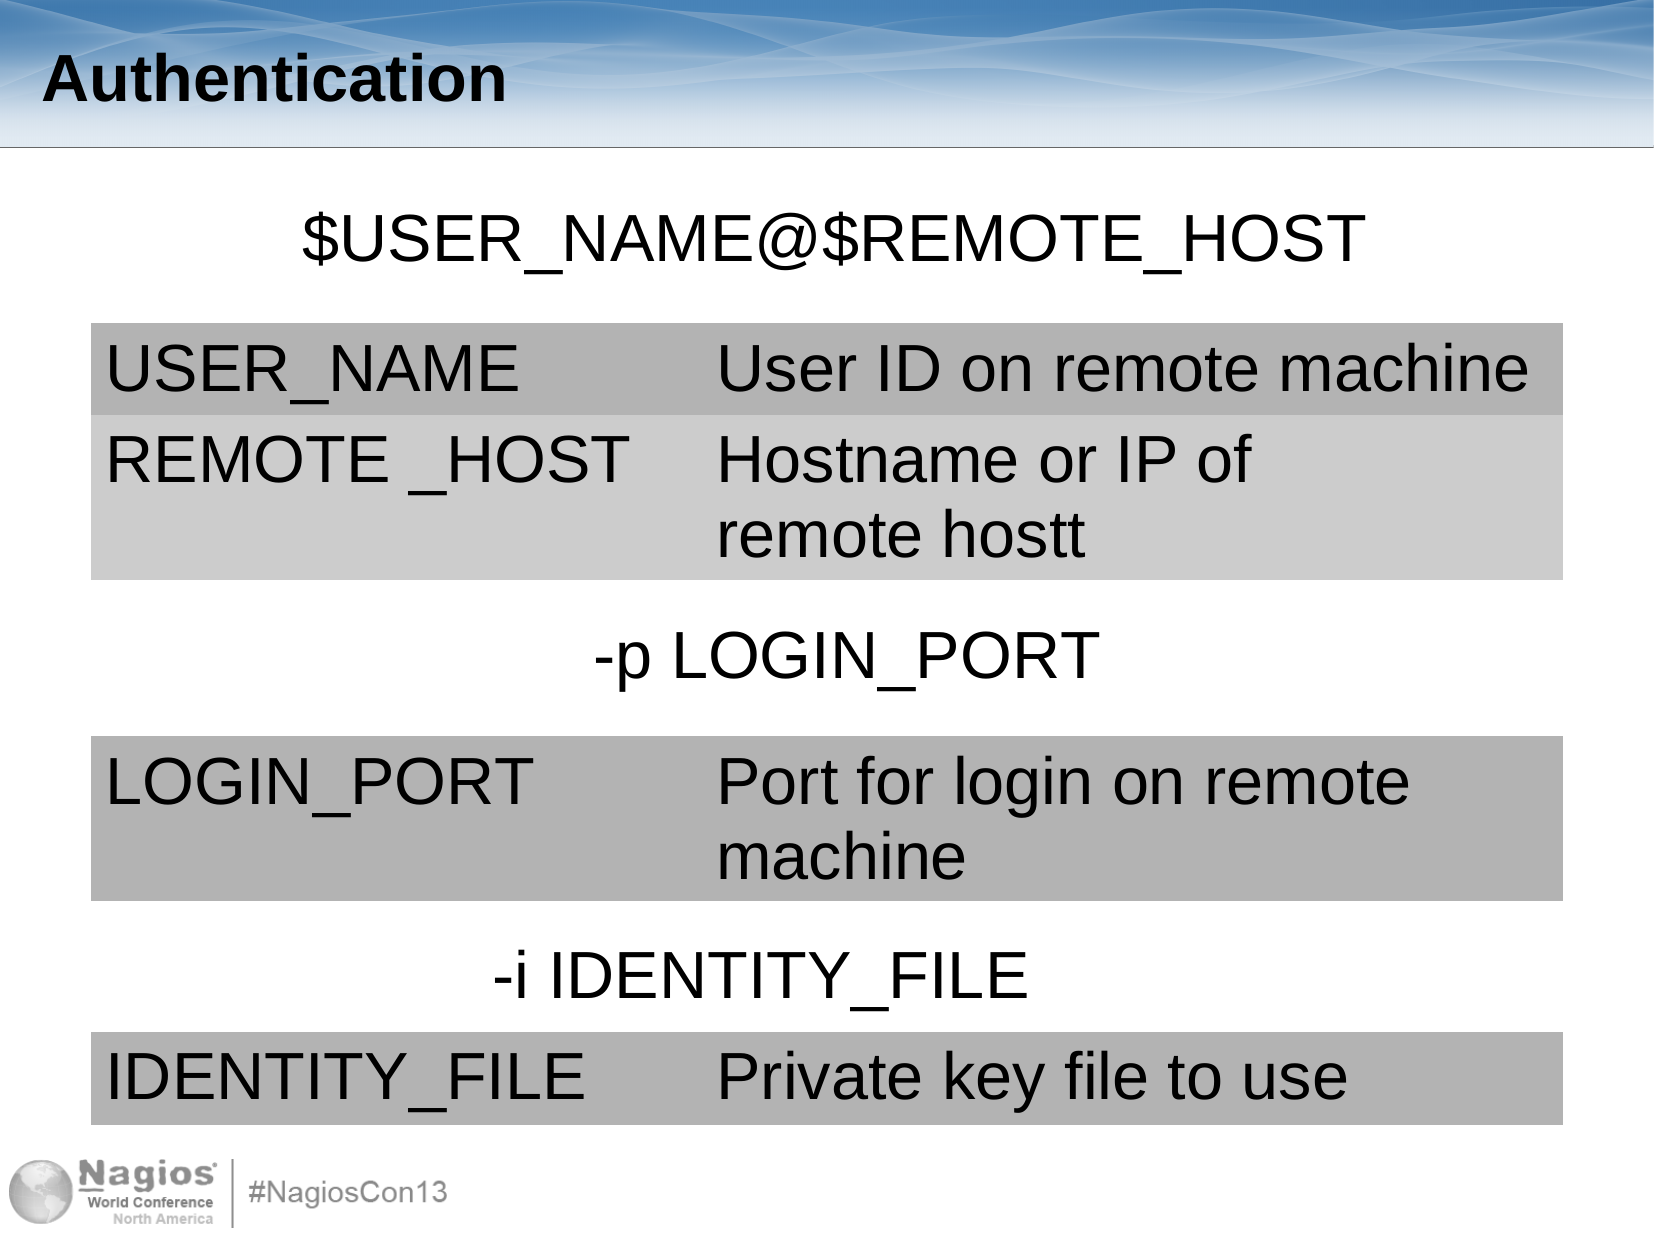

# Authentication
$USER_NAME@$REMOTE_HOST
| USER\_NAME | User ID on remote machine |
| --- | --- |
| REMOTE \_HOST | Hostname or IP of remote hostt |
 -p LOGIN_PORT
| LOGIN\_PORT | Port for login on remote machine |
| --- | --- |
 -i IDENTITY_FILE
| IDENTITY\_FILE | Private key file to use |
| --- | --- |